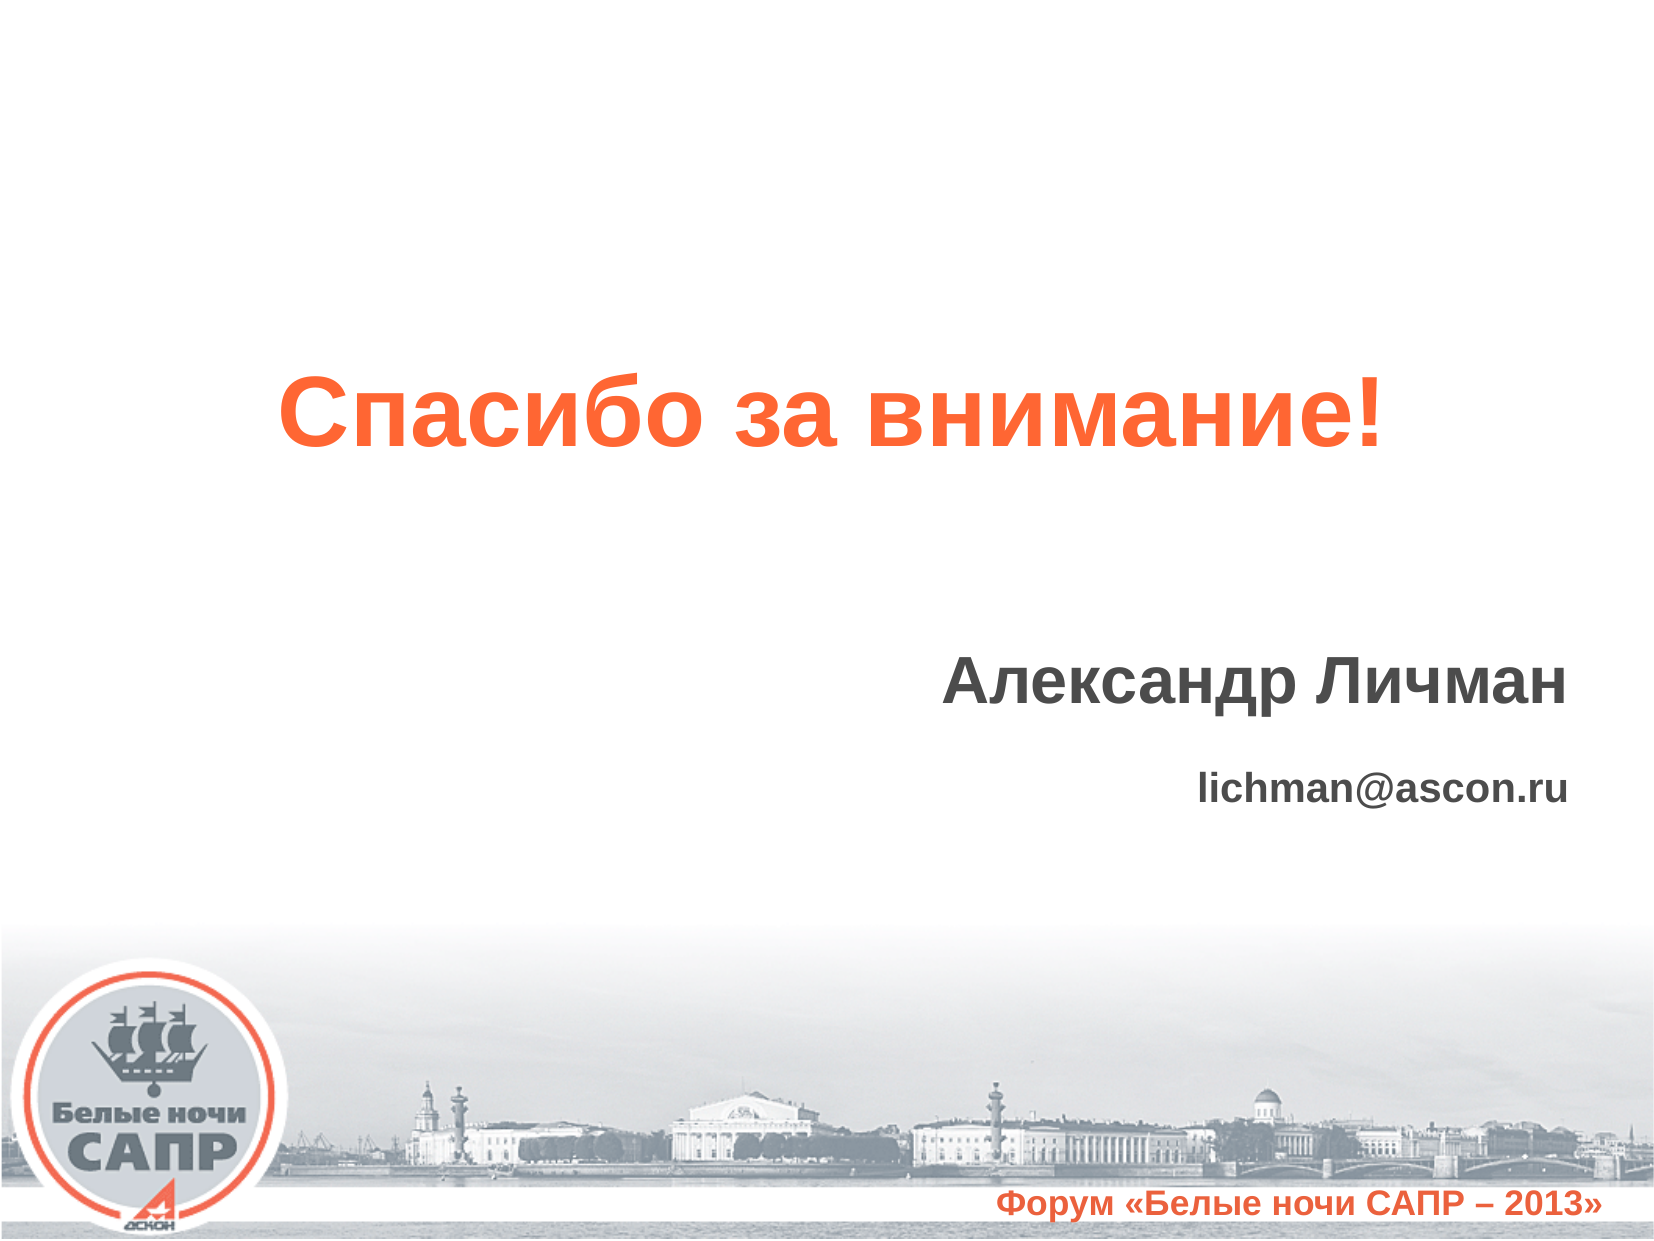

# Спасибо за внимание!
Александр Личман
lichman@ascon.ru